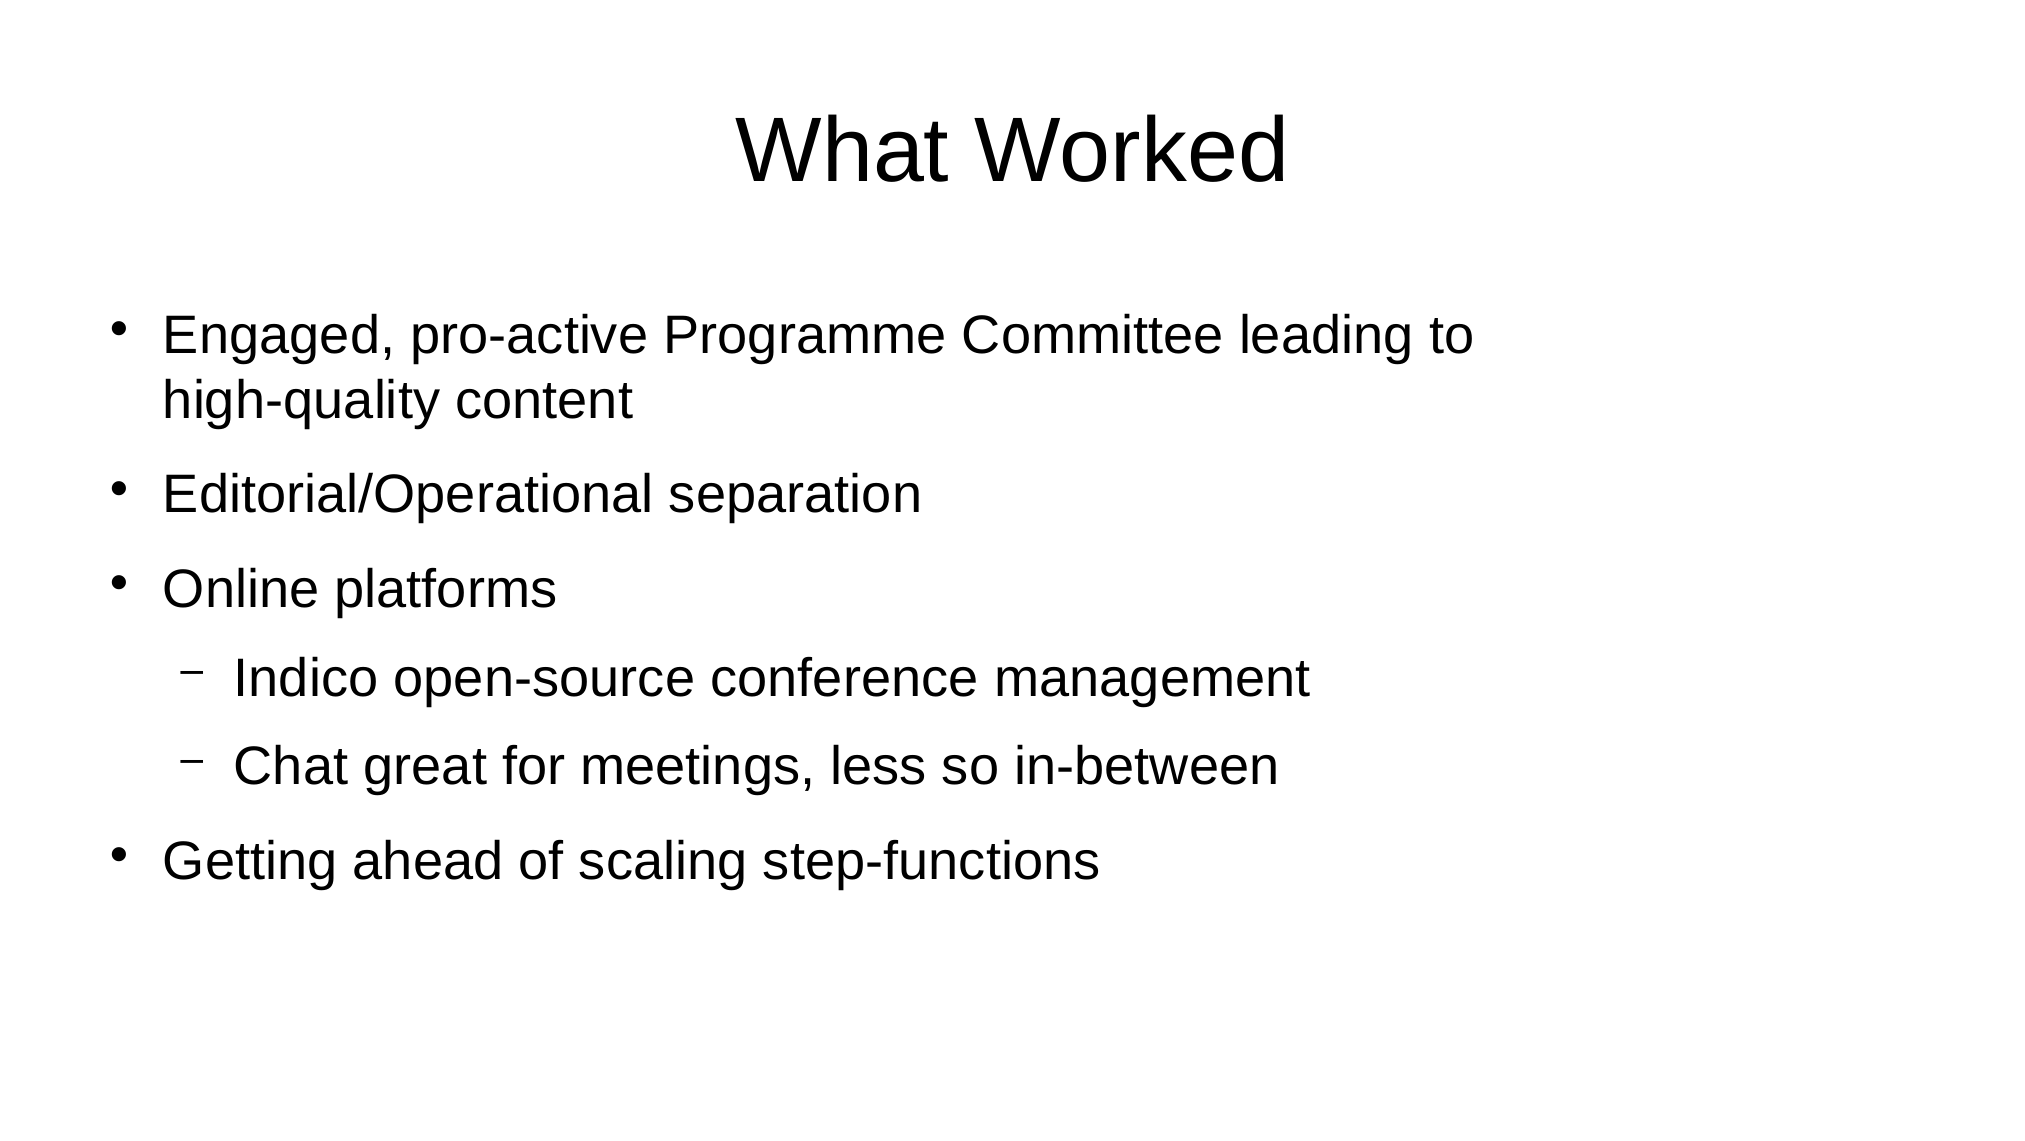

# What Worked
Engaged, pro-active Programme Committee leading to
high-quality content
Editorial/Operational separation
Online platforms
Indico open-source conference management
Chat great for meetings, less so in-between
Getting ahead of scaling step-functions